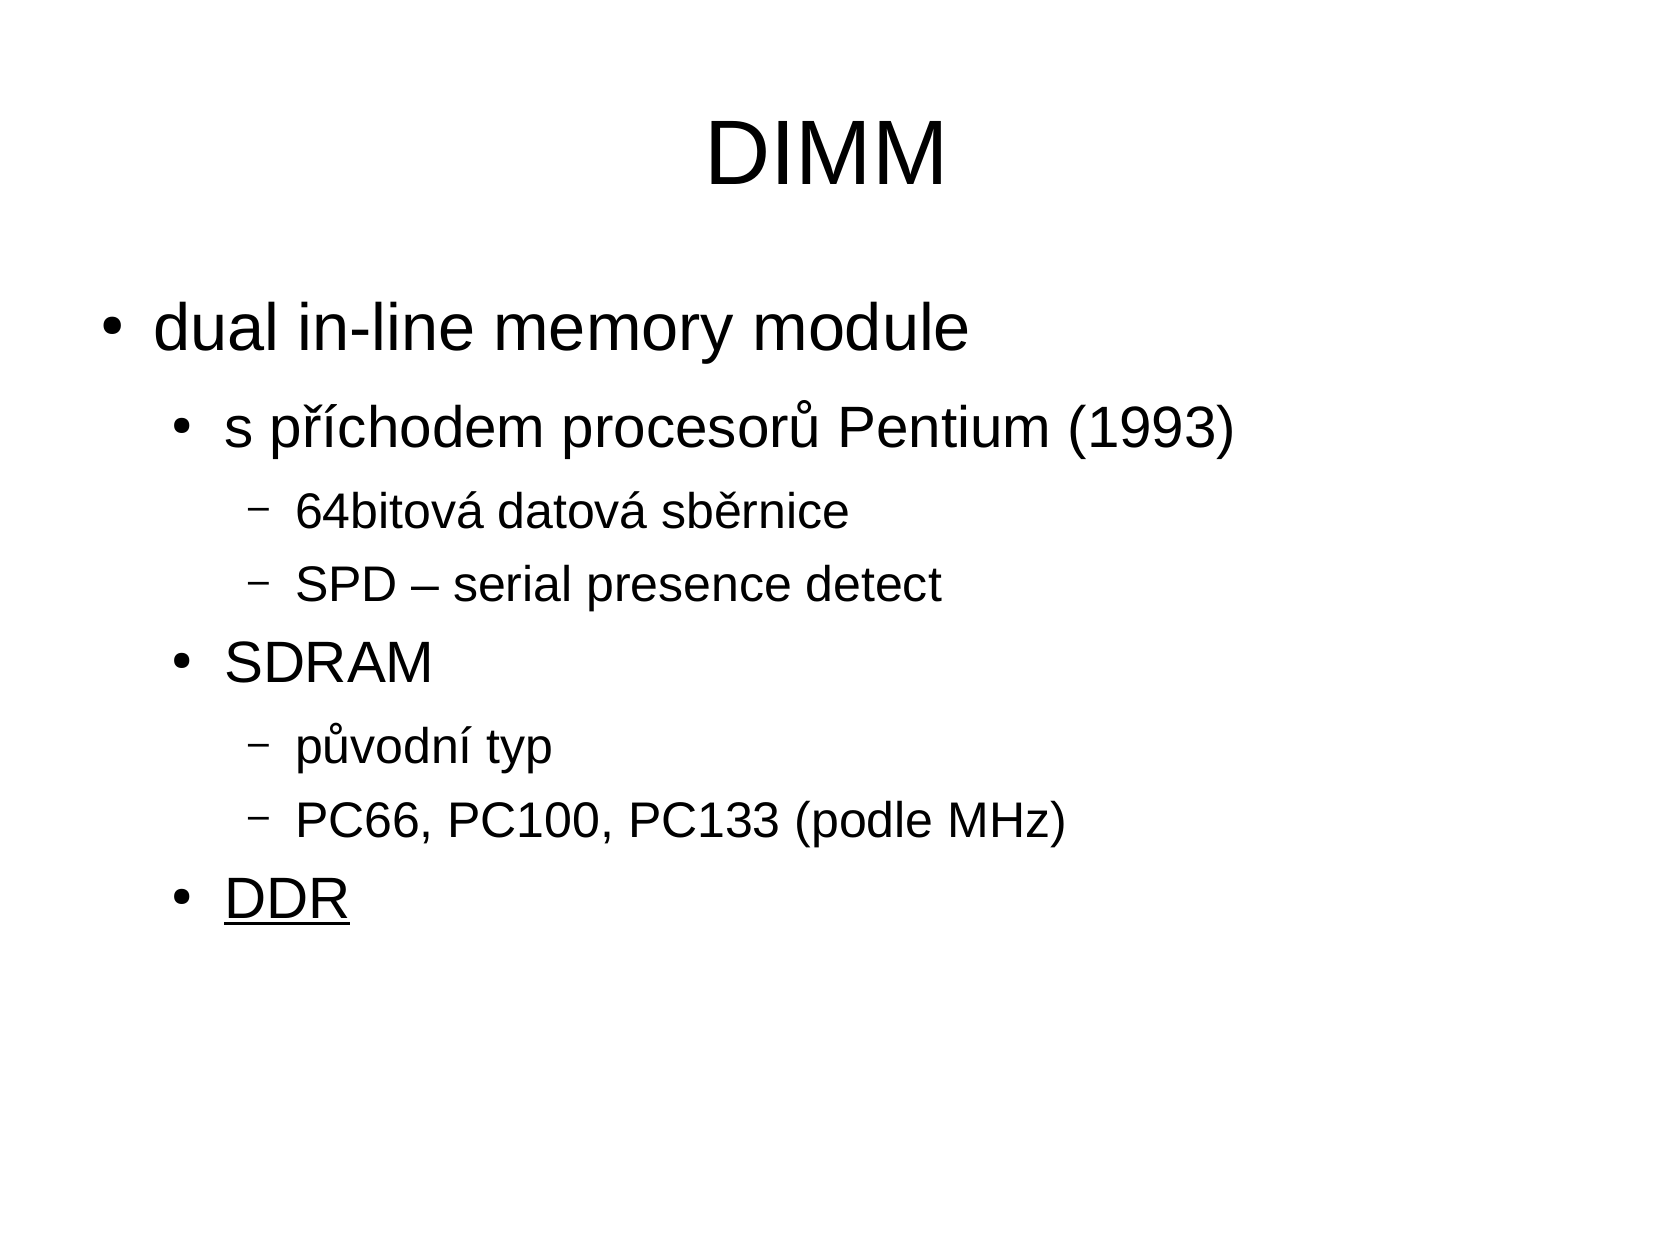

# DIMM
dual in-line memory module
s příchodem procesorů Pentium (1993)
64bitová datová sběrnice
SPD – serial presence detect
SDRAM
původní typ
PC66, PC100, PC133 (podle MHz)
DDR